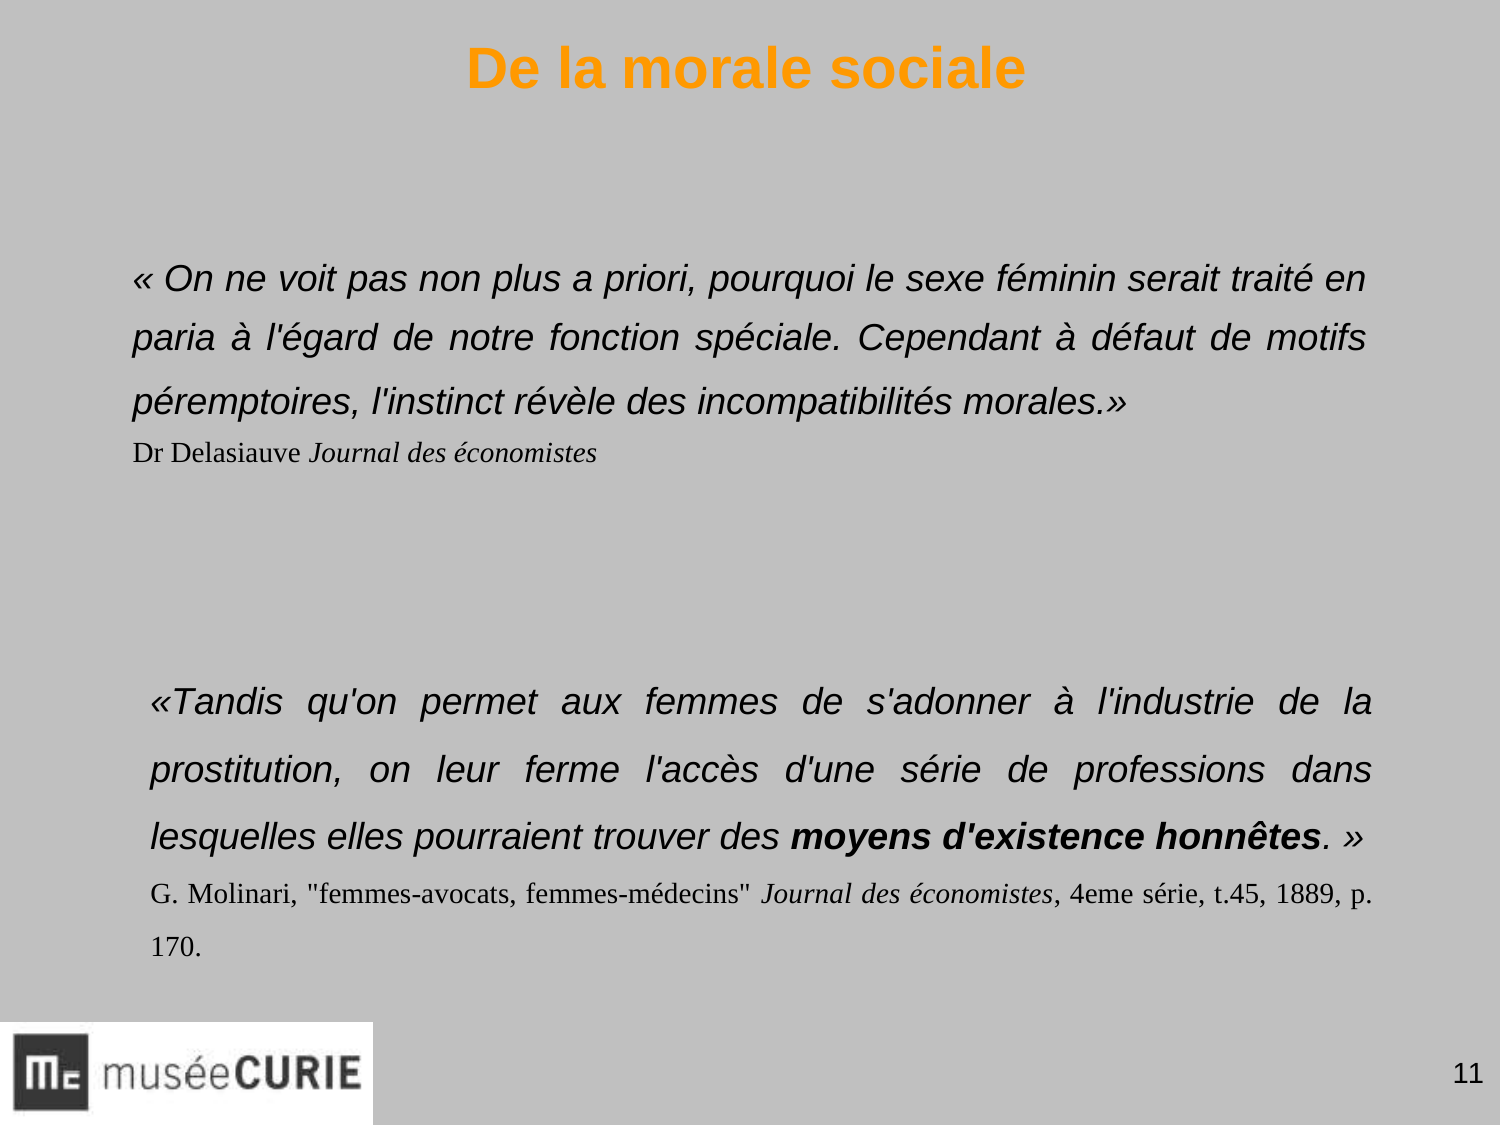

# De la morale sociale
« On ne voit pas non plus a priori, pourquoi le sexe féminin serait traité en paria à l'égard de notre fonction spéciale. Cependant à défaut de motifs péremptoires, l'instinct révèle des incompatibilités morales.»
Dr Delasiauve Journal des économistes
«Tandis qu'on permet aux femmes de s'adonner à l'industrie de la prostitution, on leur ferme l'accès d'une série de professions dans lesquelles elles pourraient trouver des moyens d'existence honnêtes. »
G. Molinari, "femmes-avocats, femmes-médecins" Journal des économistes, 4eme série, t.45, 1889, p. 170.